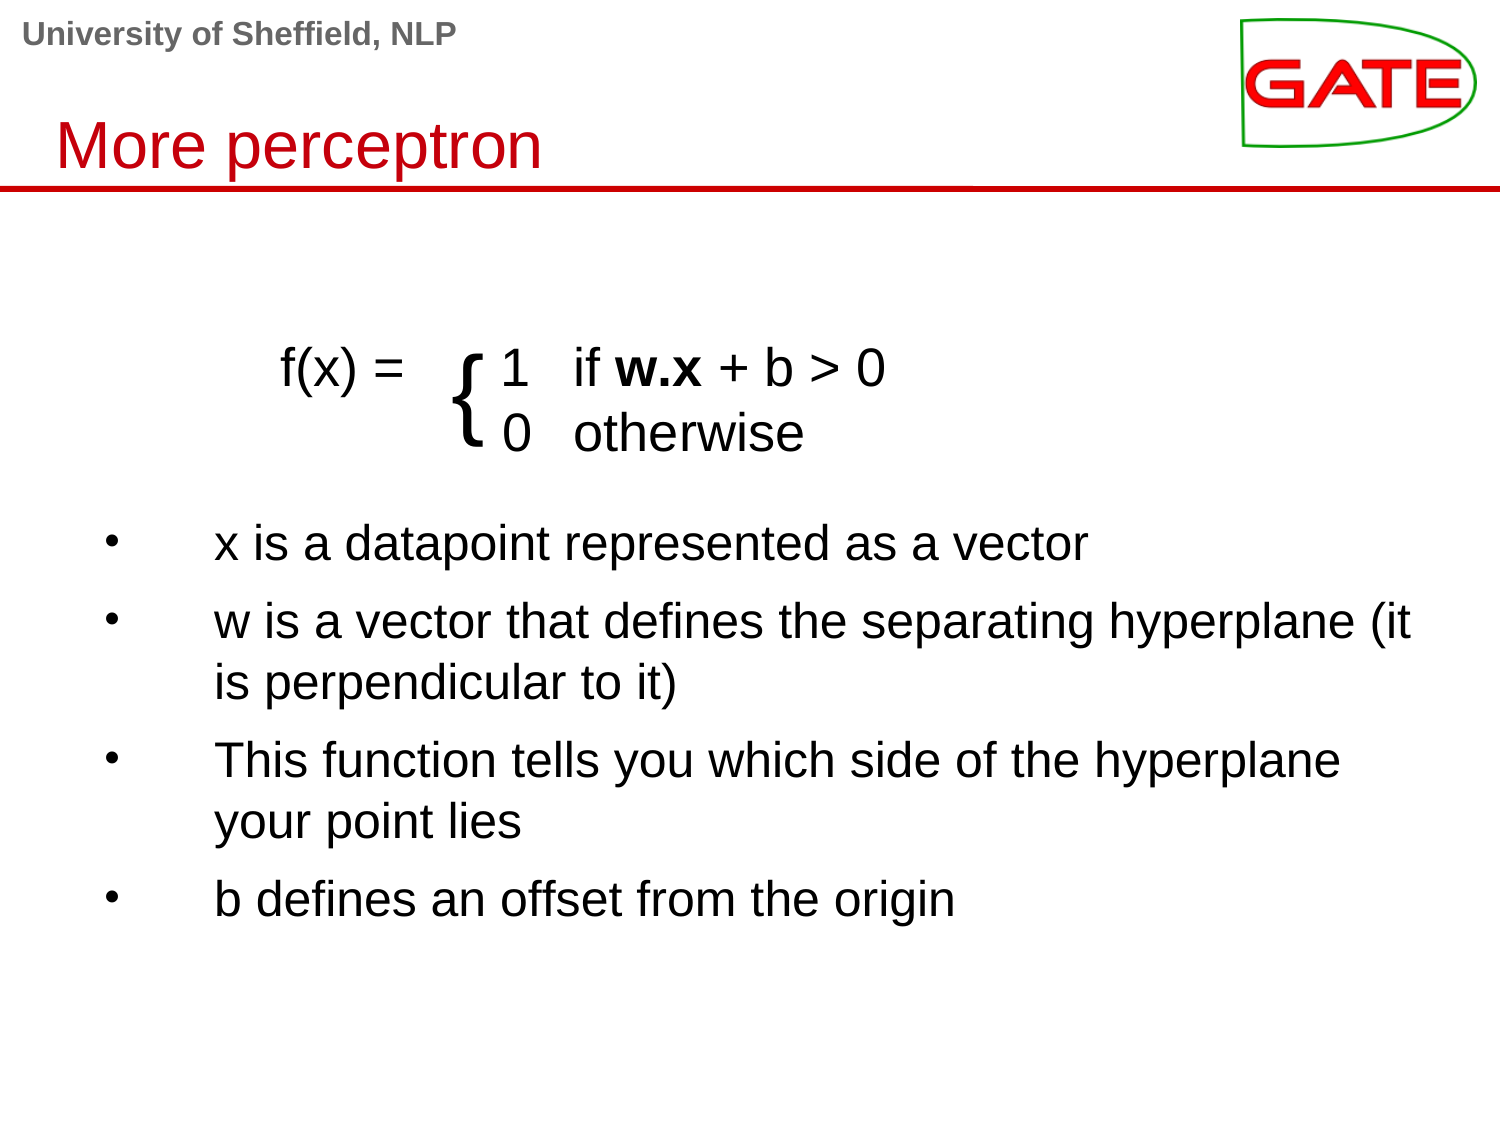

# More perceptron
{
f(x) =		1	if w.x + b > 0
	 0	otherwise
x is a datapoint represented as a vector
w is a vector that defines the separating hyperplane (it is perpendicular to it)
This function tells you which side of the hyperplane your point lies
b defines an offset from the origin